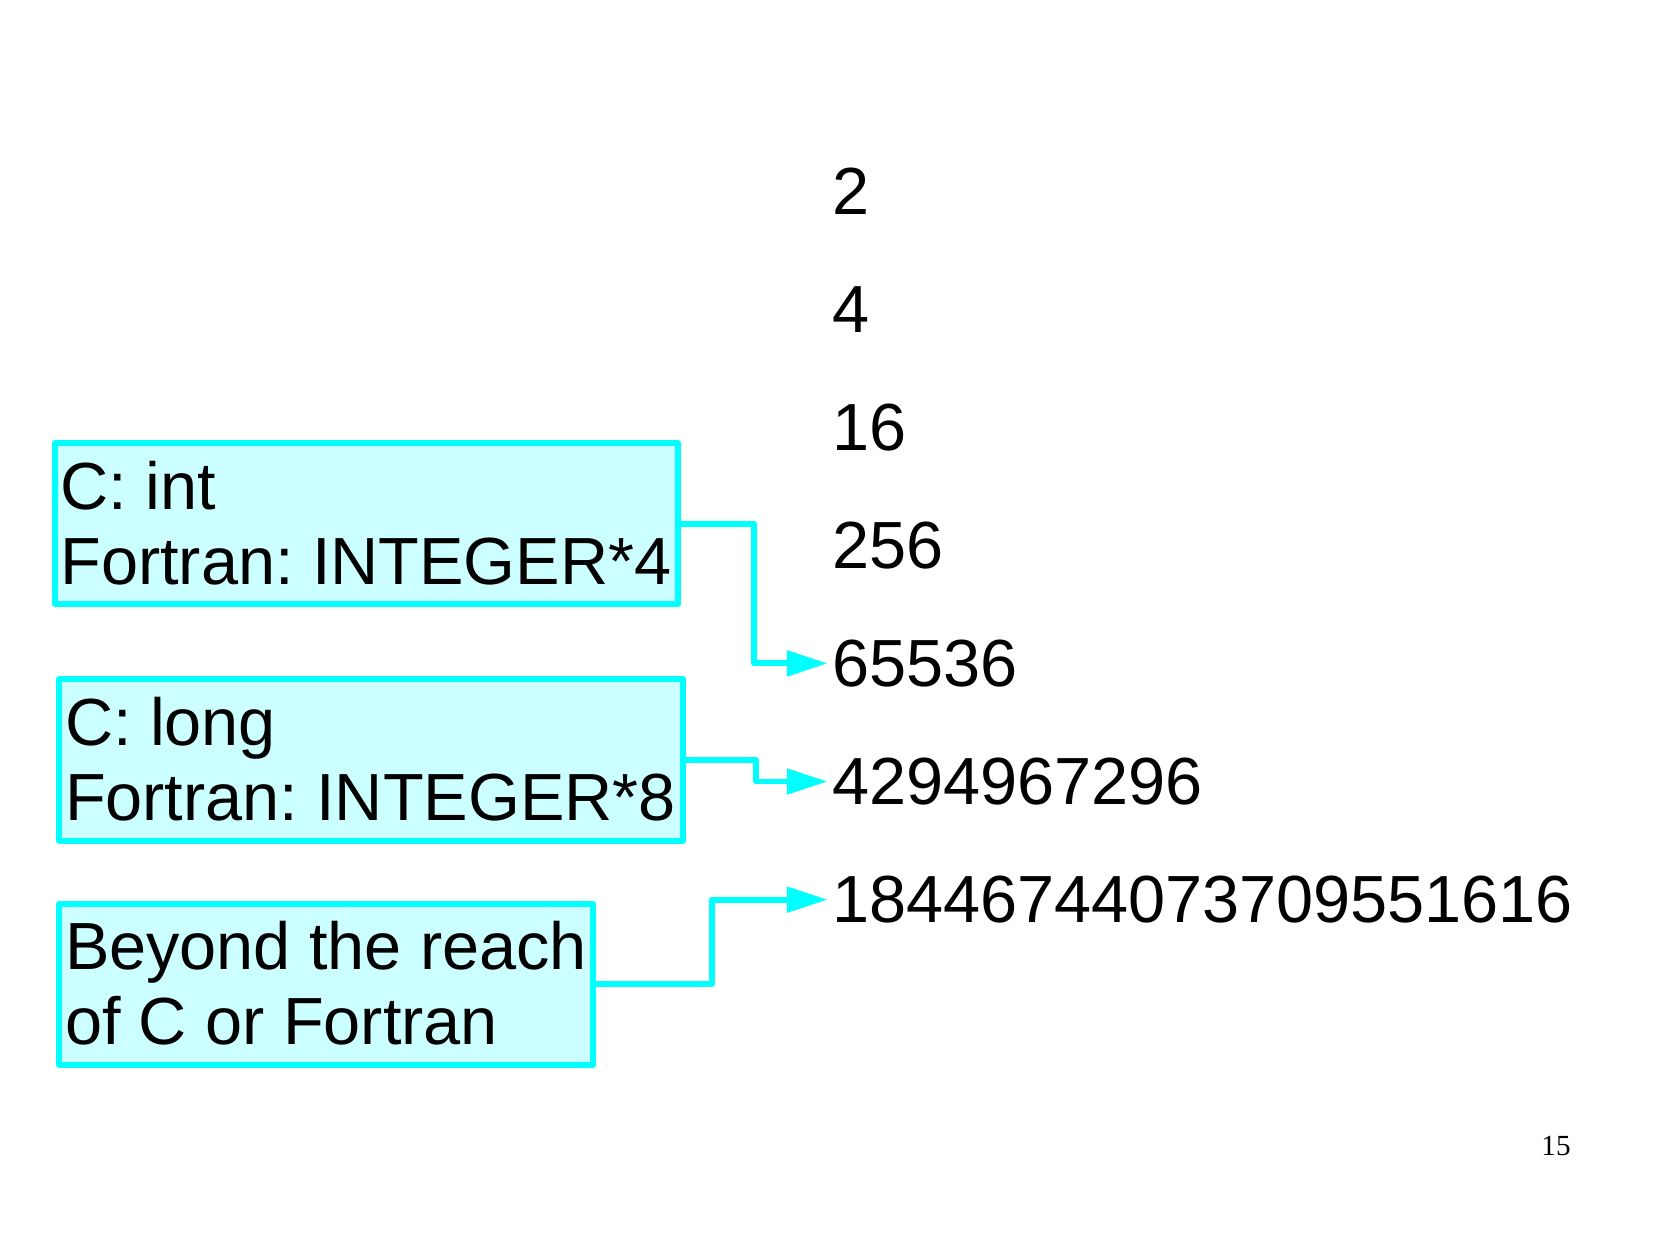

2
4
16
C: int
Fortran: INTEGER*4
256
65536
C: long
Fortran: INTEGER*8
4294967296
18446744073709551616
Beyond the reach
of C or Fortran
15